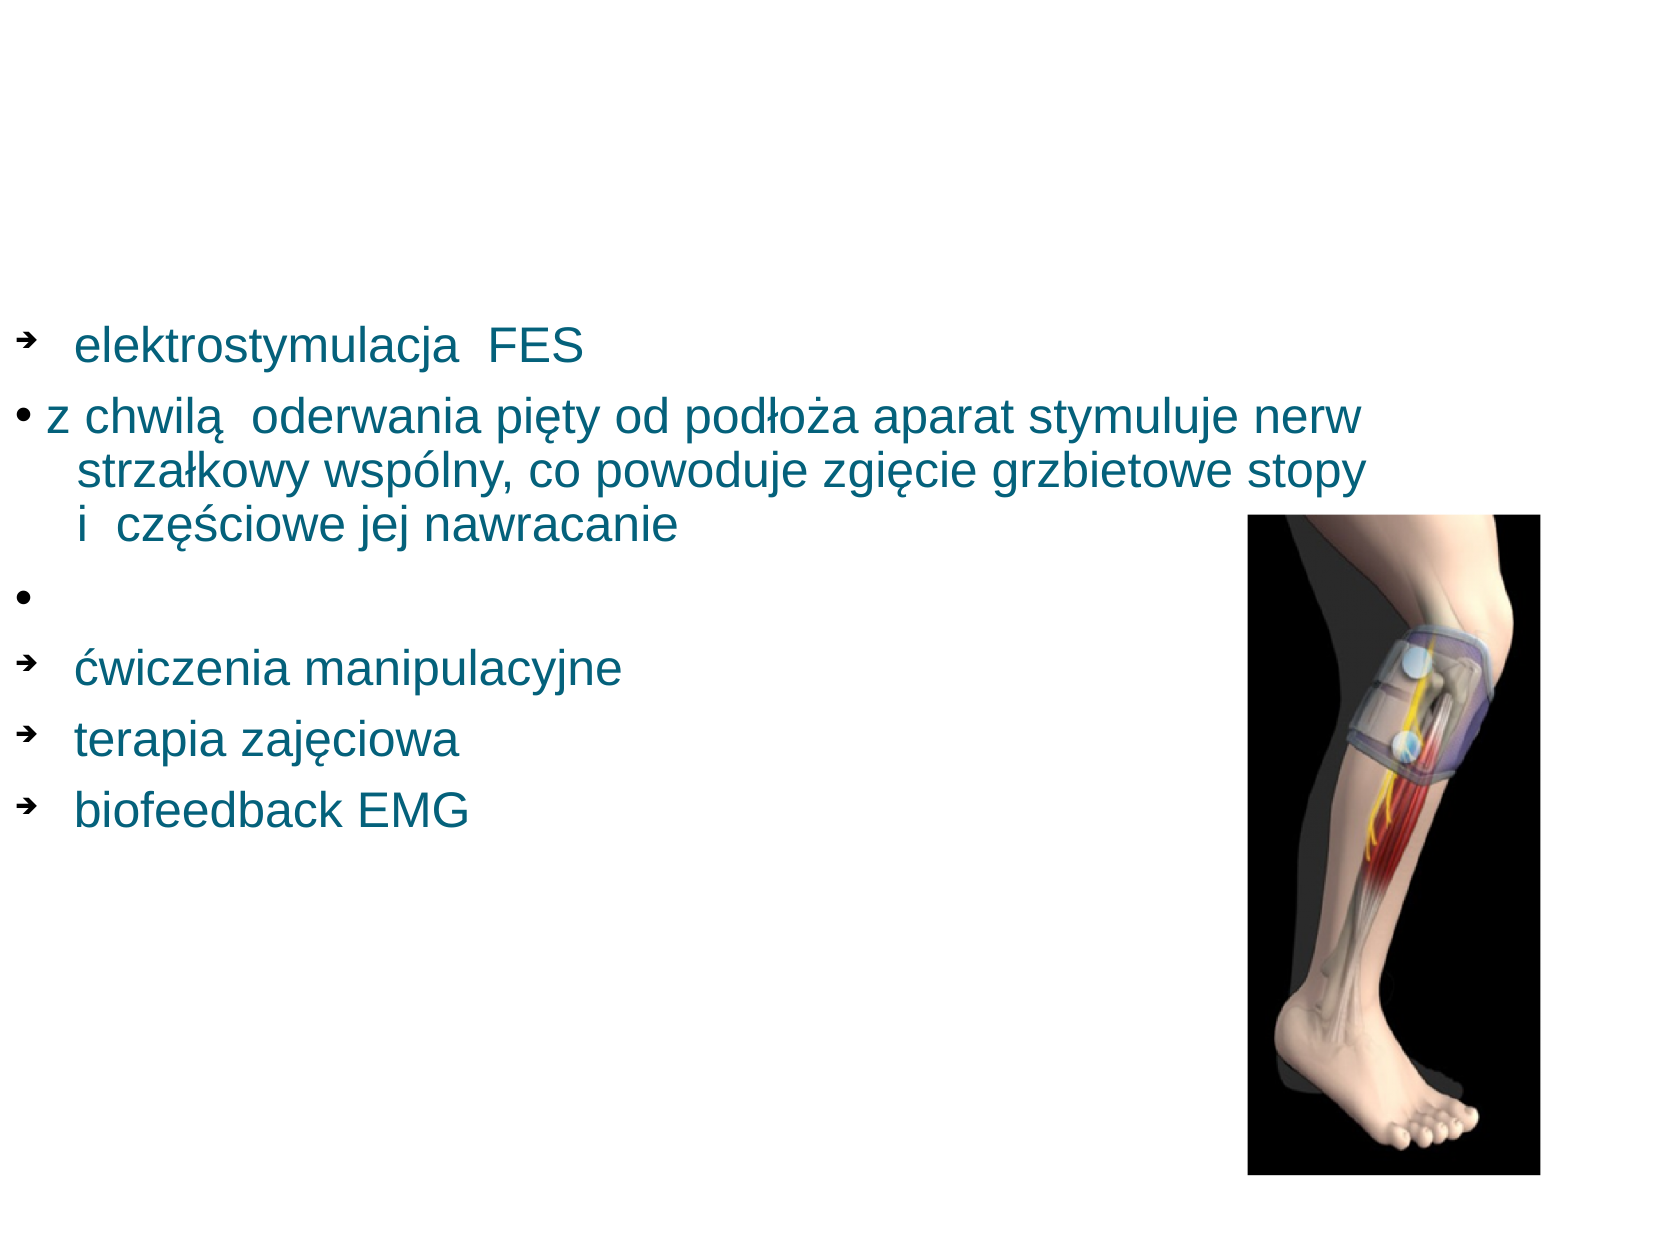

# elektrostymulacja FES
z chwilą oderwania pięty od podłoża aparat stymuluje nerw strzałkowy wspólny, co powoduje zgięcie grzbietowe stopy i częściowe jej nawracanie
 ćwiczenia manipulacyjne
 terapia zajęciowa
 biofeedback EMG